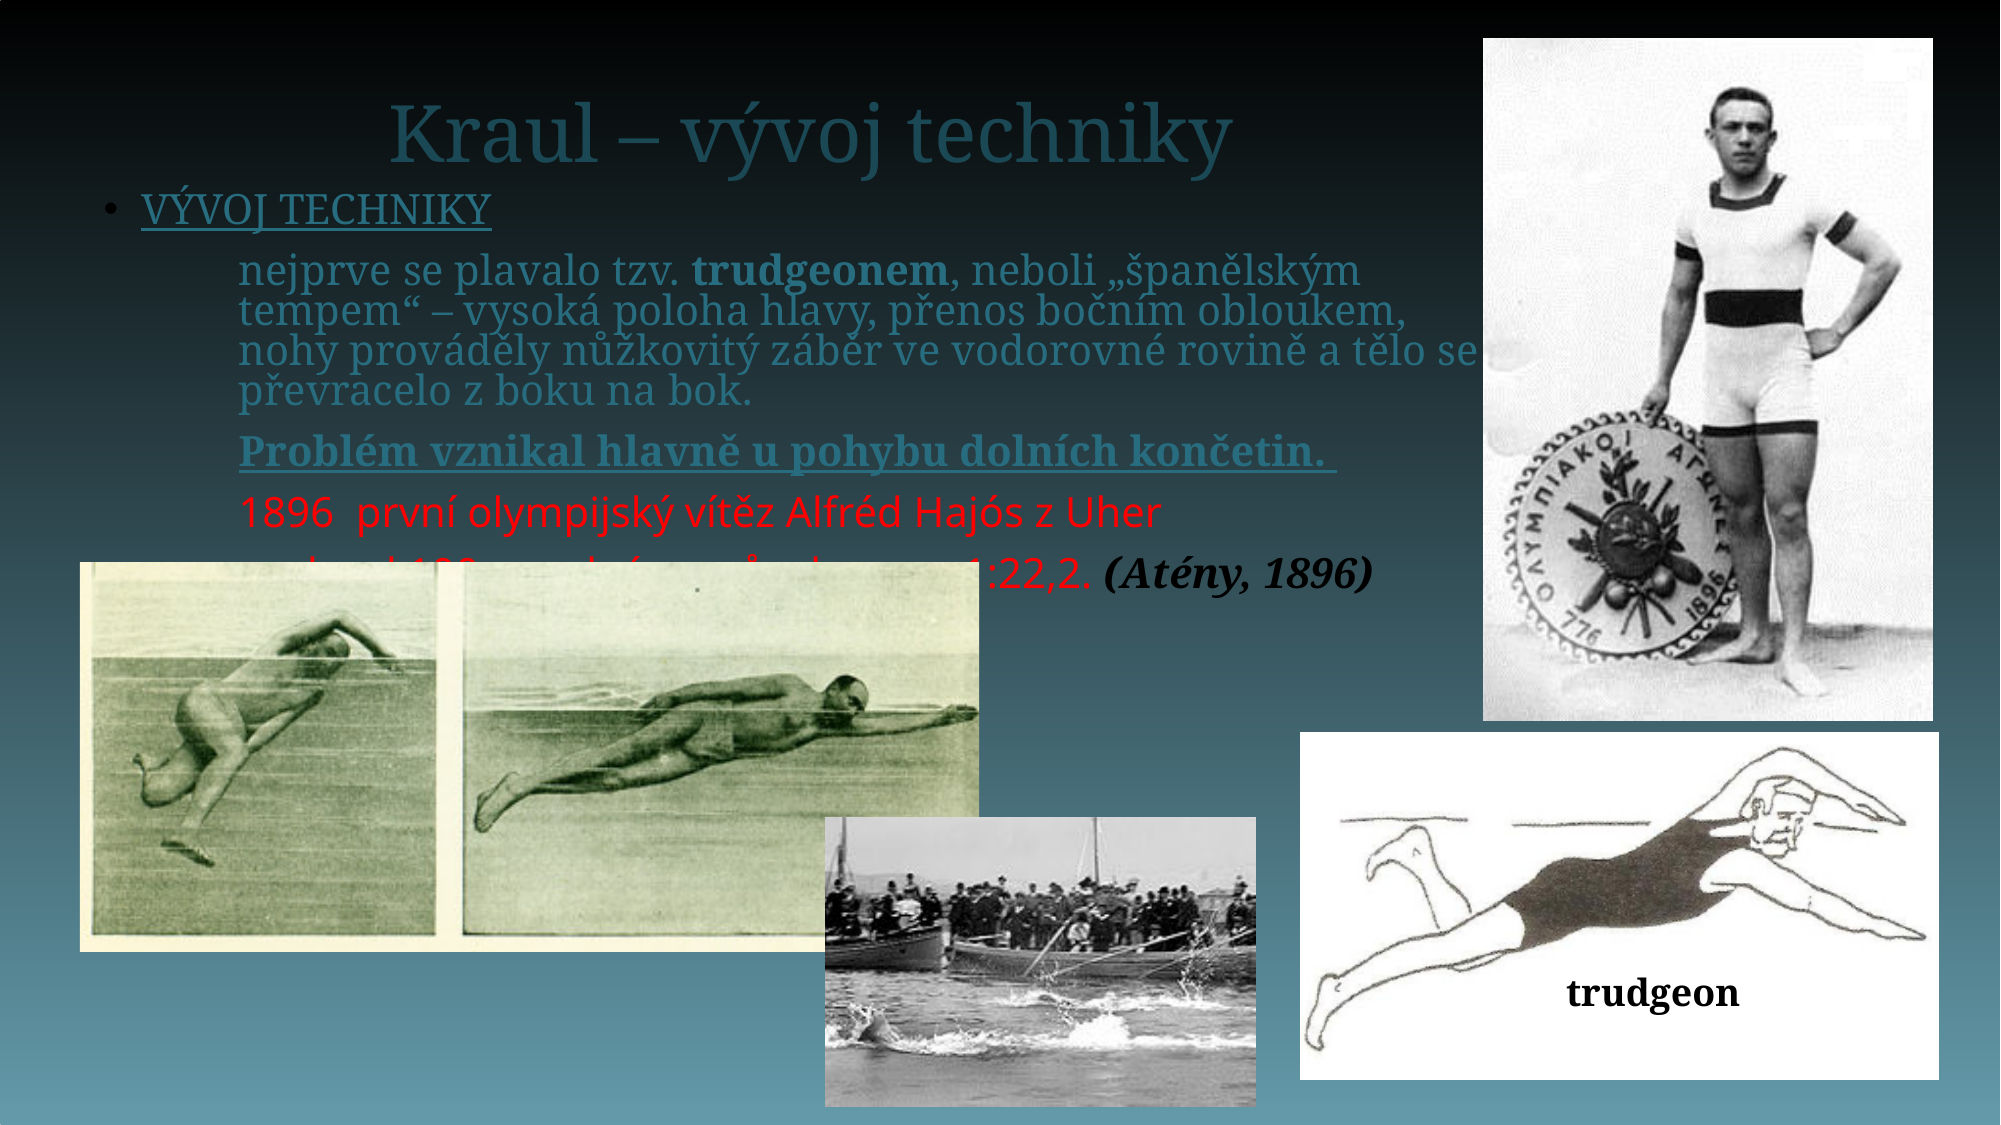

# Kraul – vývoj techniky
VÝVOJ TECHNIKY
nejprve se plavalo tzv. trudgeonem, neboli „španělským tempem“ – vysoká poloha hlavy, přenos bočním obloukem, nohy prováděly nůžkovitý záběr ve vodorovné rovině a tělo se převracelo z boku na bok.
Problém vznikal hlavně u pohybu dolních končetin.
1896 první olympijský vítěz Alfréd Hajós z Uher
zaplaval 100 m volným způsobem za 1:22,2. (Atény, 1896)
trudgeon